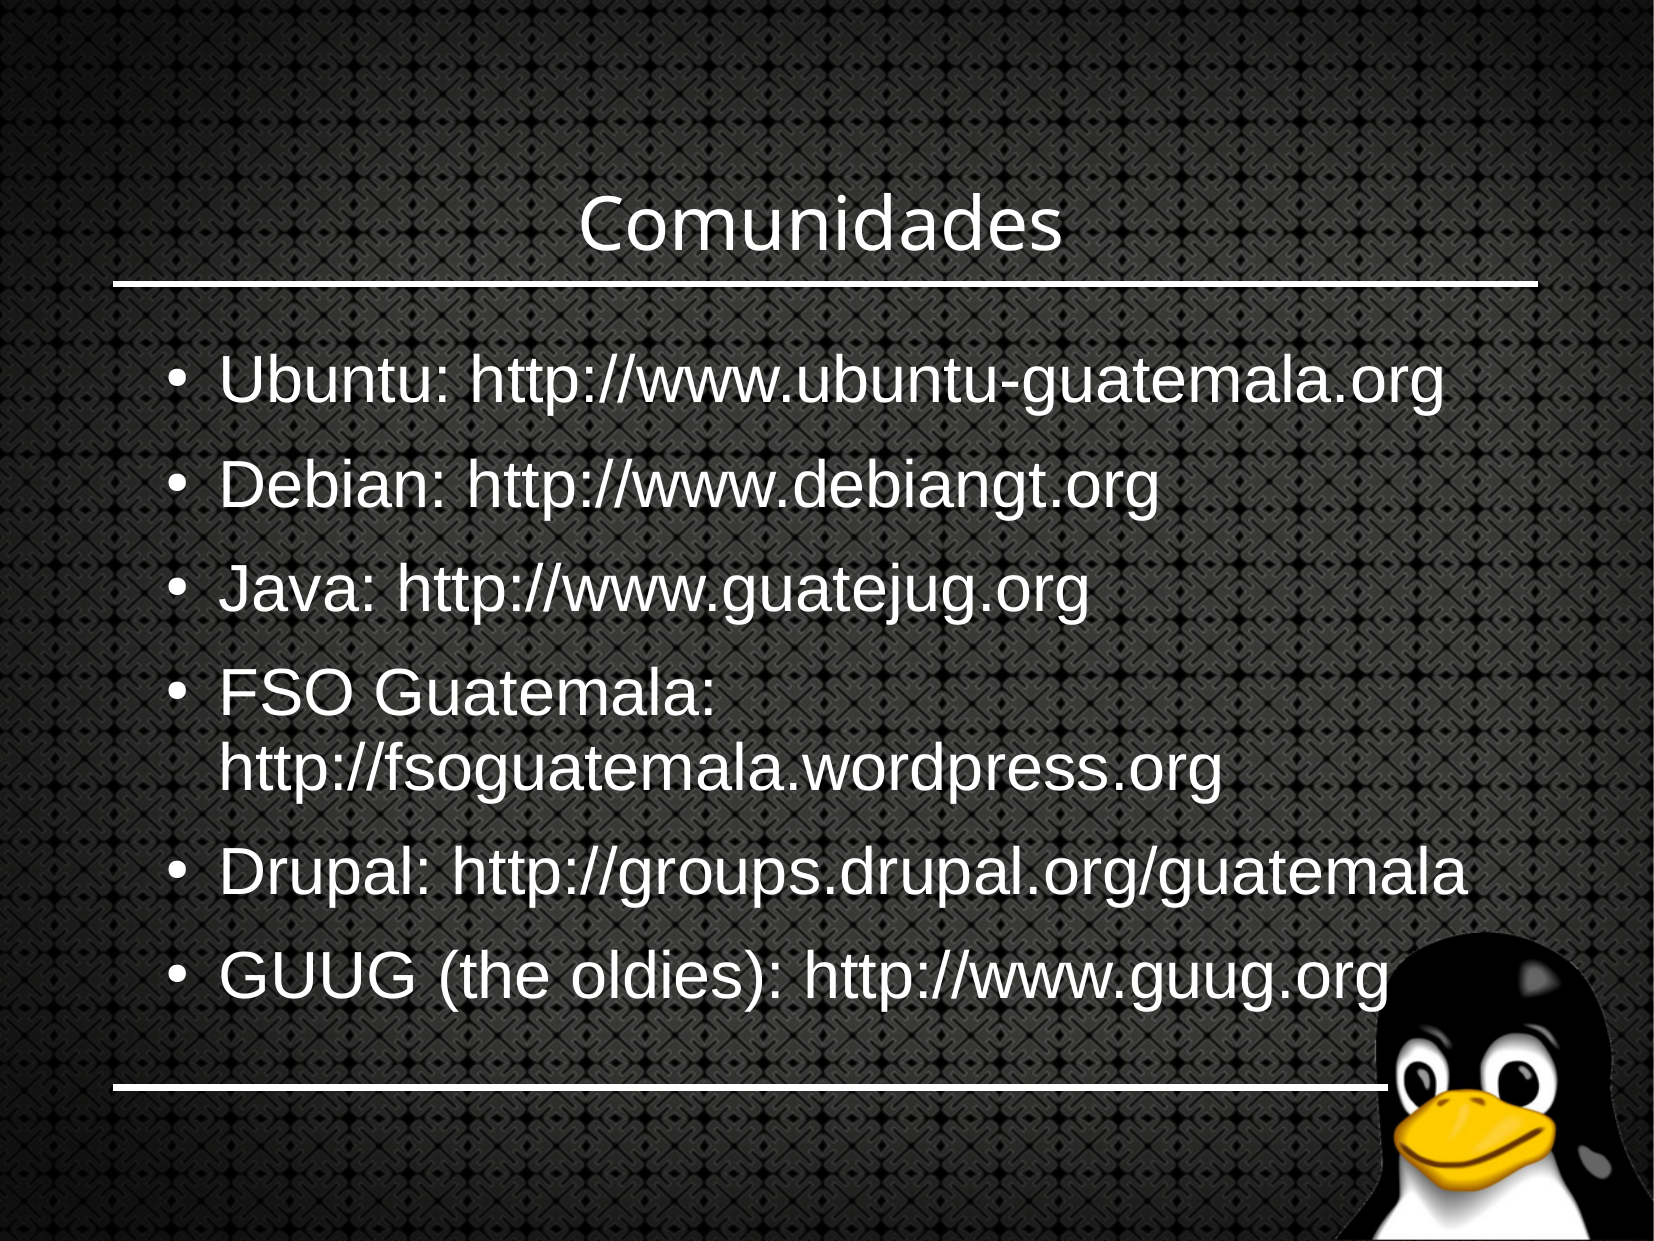

# Comunidades
Ubuntu: http://www.ubuntu-guatemala.org
Debian: http://www.debiangt.org
Java: http://www.guatejug.org
FSO Guatemala: http://fsoguatemala.wordpress.org
Drupal: http://groups.drupal.org/guatemala
GUUG (the oldies): http://www.guug.org